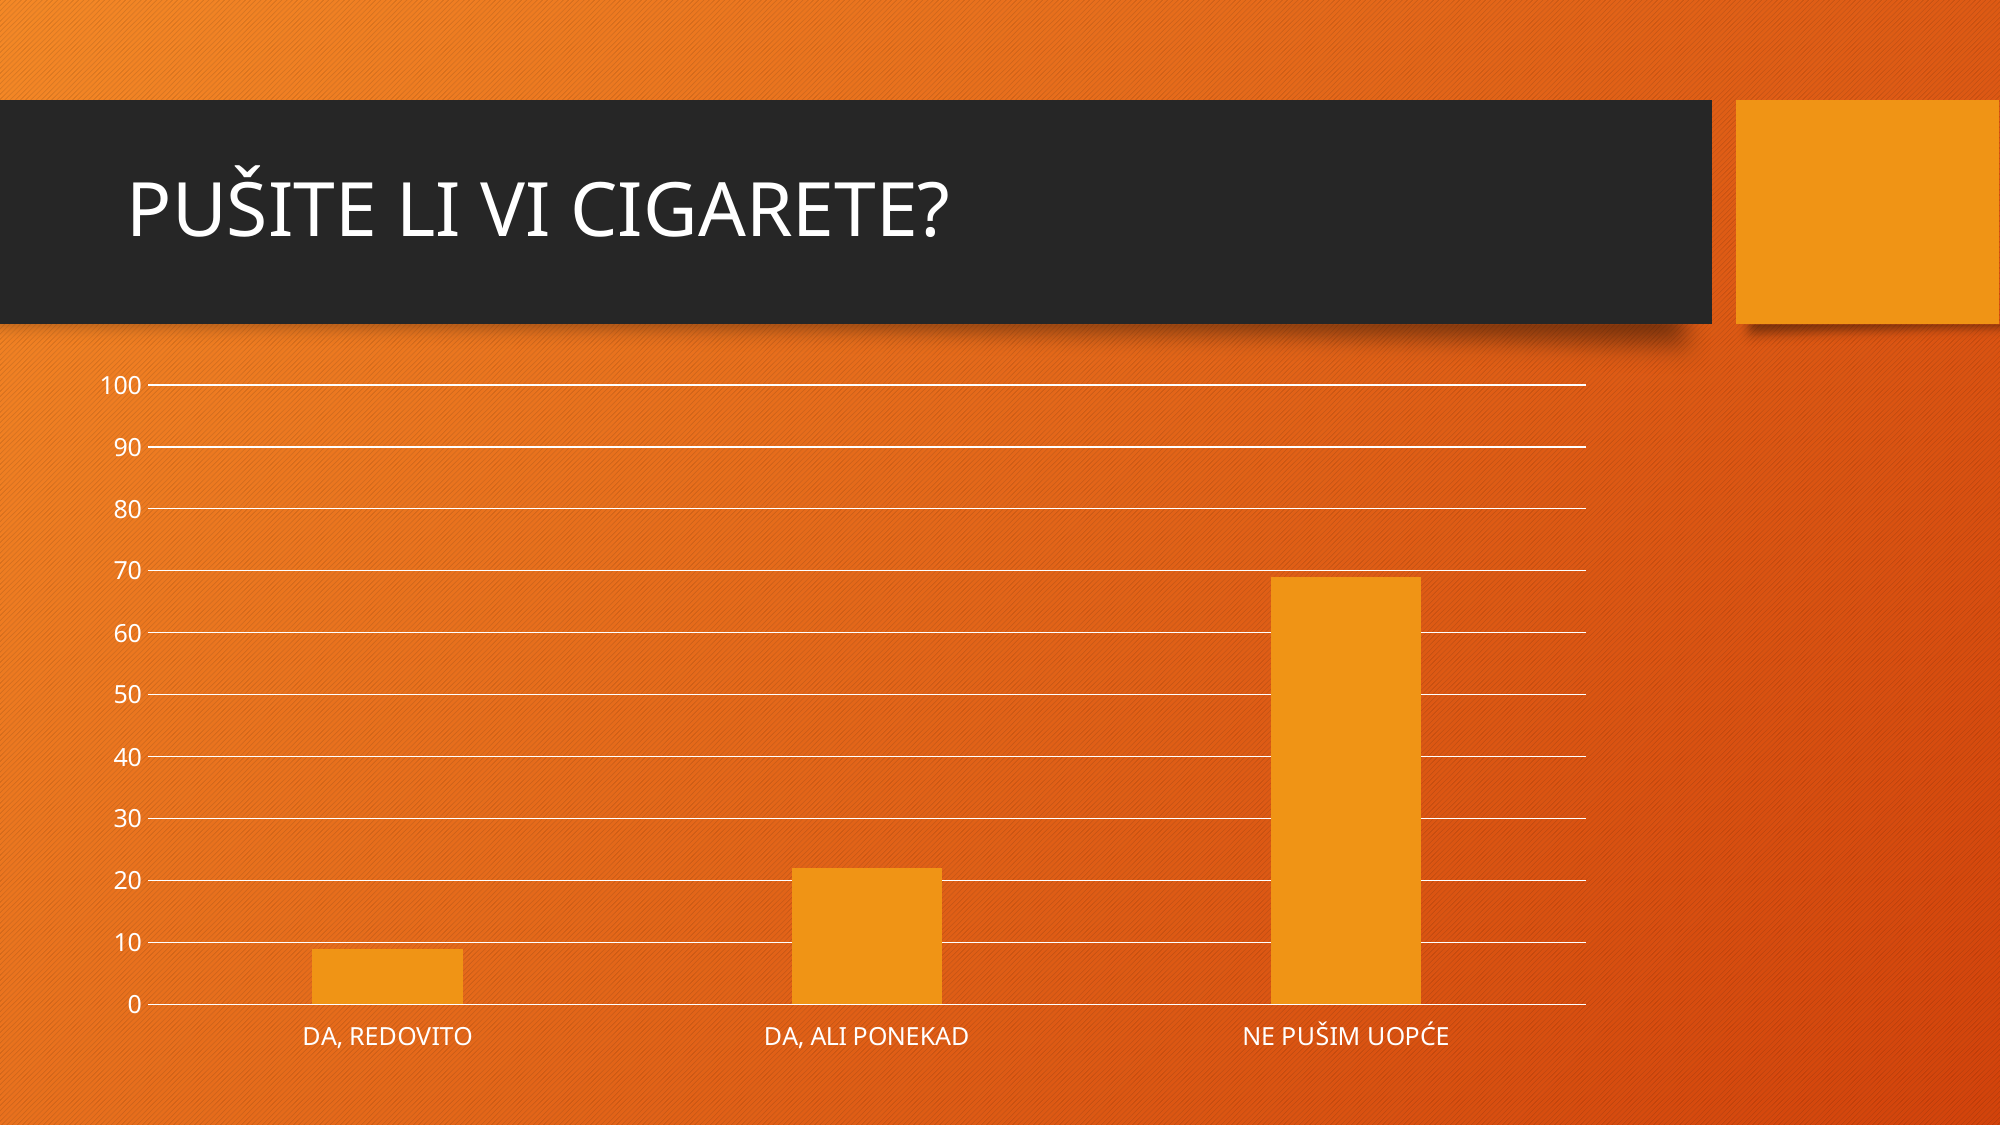

# PUŠITE LI VI CIGARETE?
### Chart
| Category | Skup 1 |
|---|---|
| DA, REDOVITO | 9.0 |
| DA, ALI PONEKAD | 22.0 |
| NE PUŠIM UOPĆE | 69.0 |